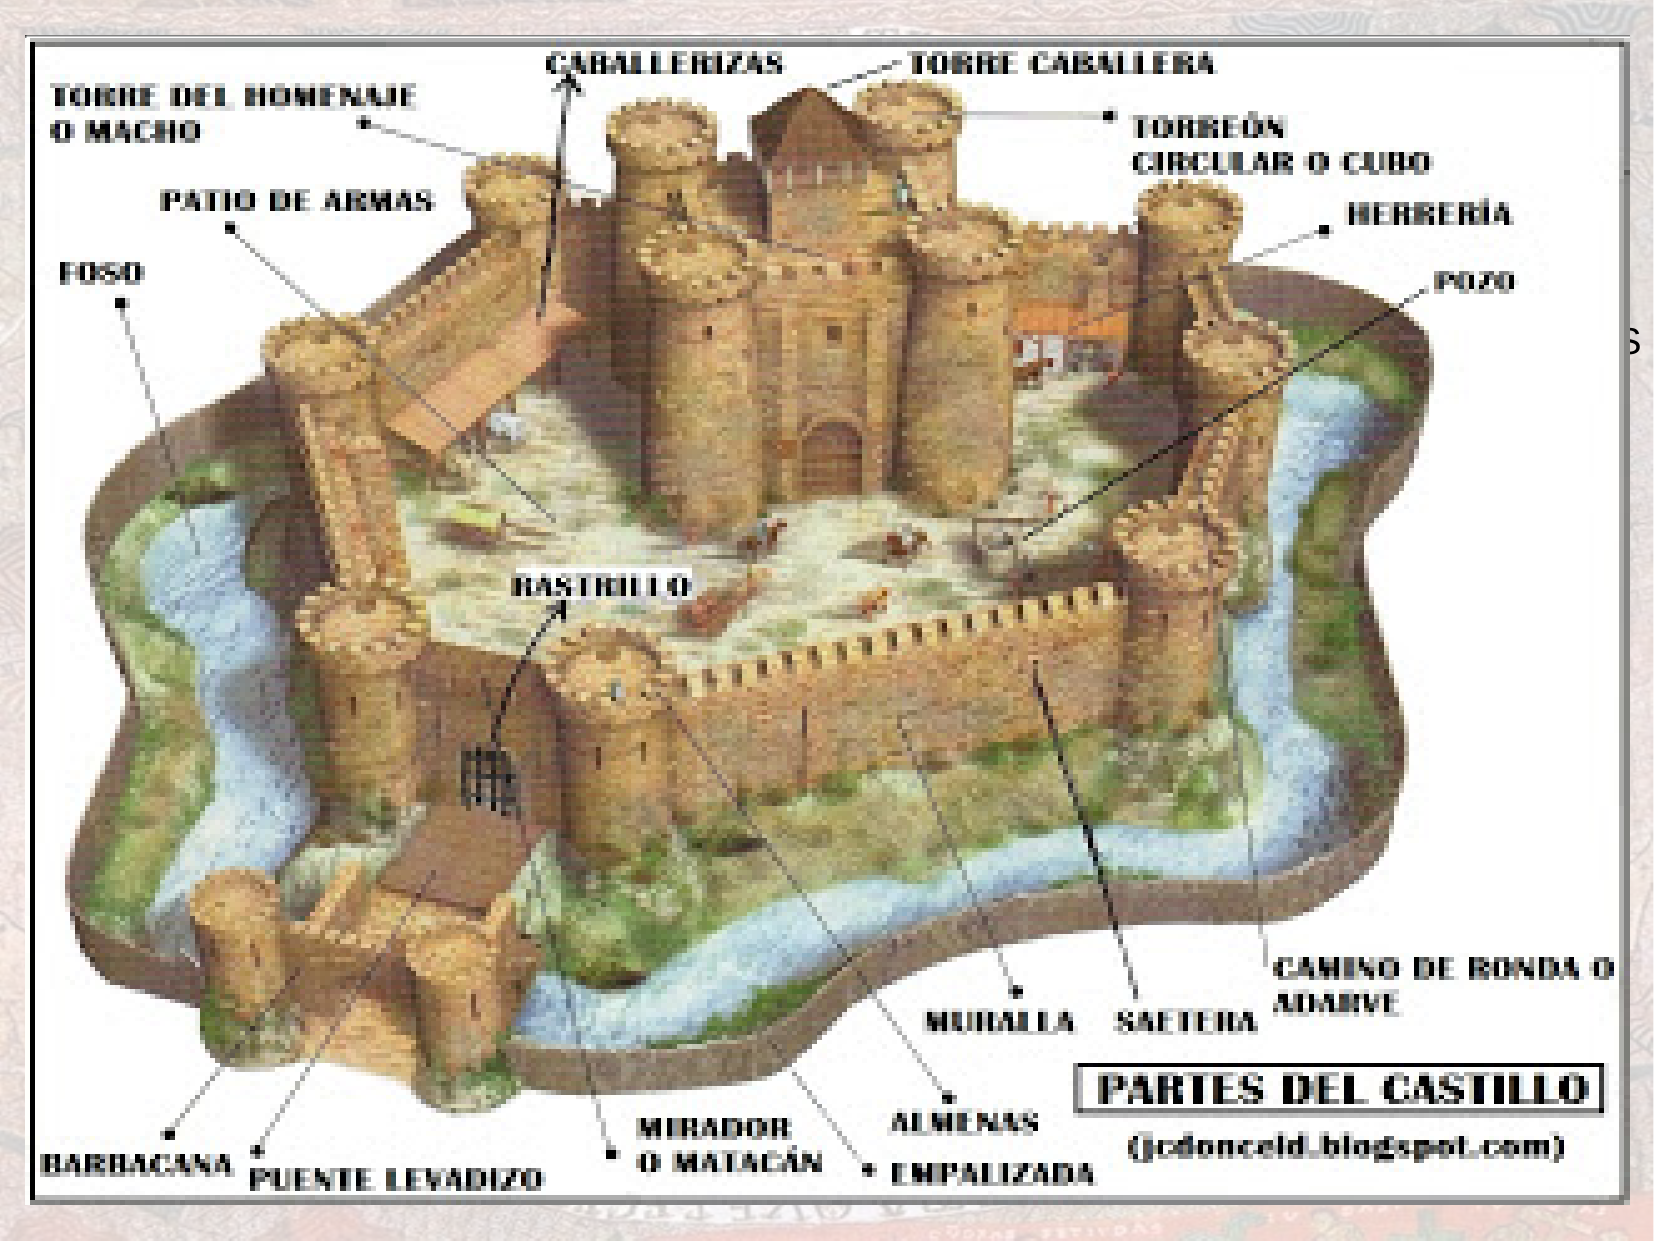

TRABAJADAS POR LOS
CAMPESINOS DEL FEUDO
TIERRAS DEL SEÑOR
LOTES DE TIERRA PARA EL
SUSTENTO DE LOS CAMPESINOS
MANSOS
TIERRAS COMUNALES
ZONA DE BOSQUES Y PRADOS
FEUDO
CASTILLO
SEÑOR
VIVIENDAS
GRANJAS Y ALDEAS
CAMPESINOS